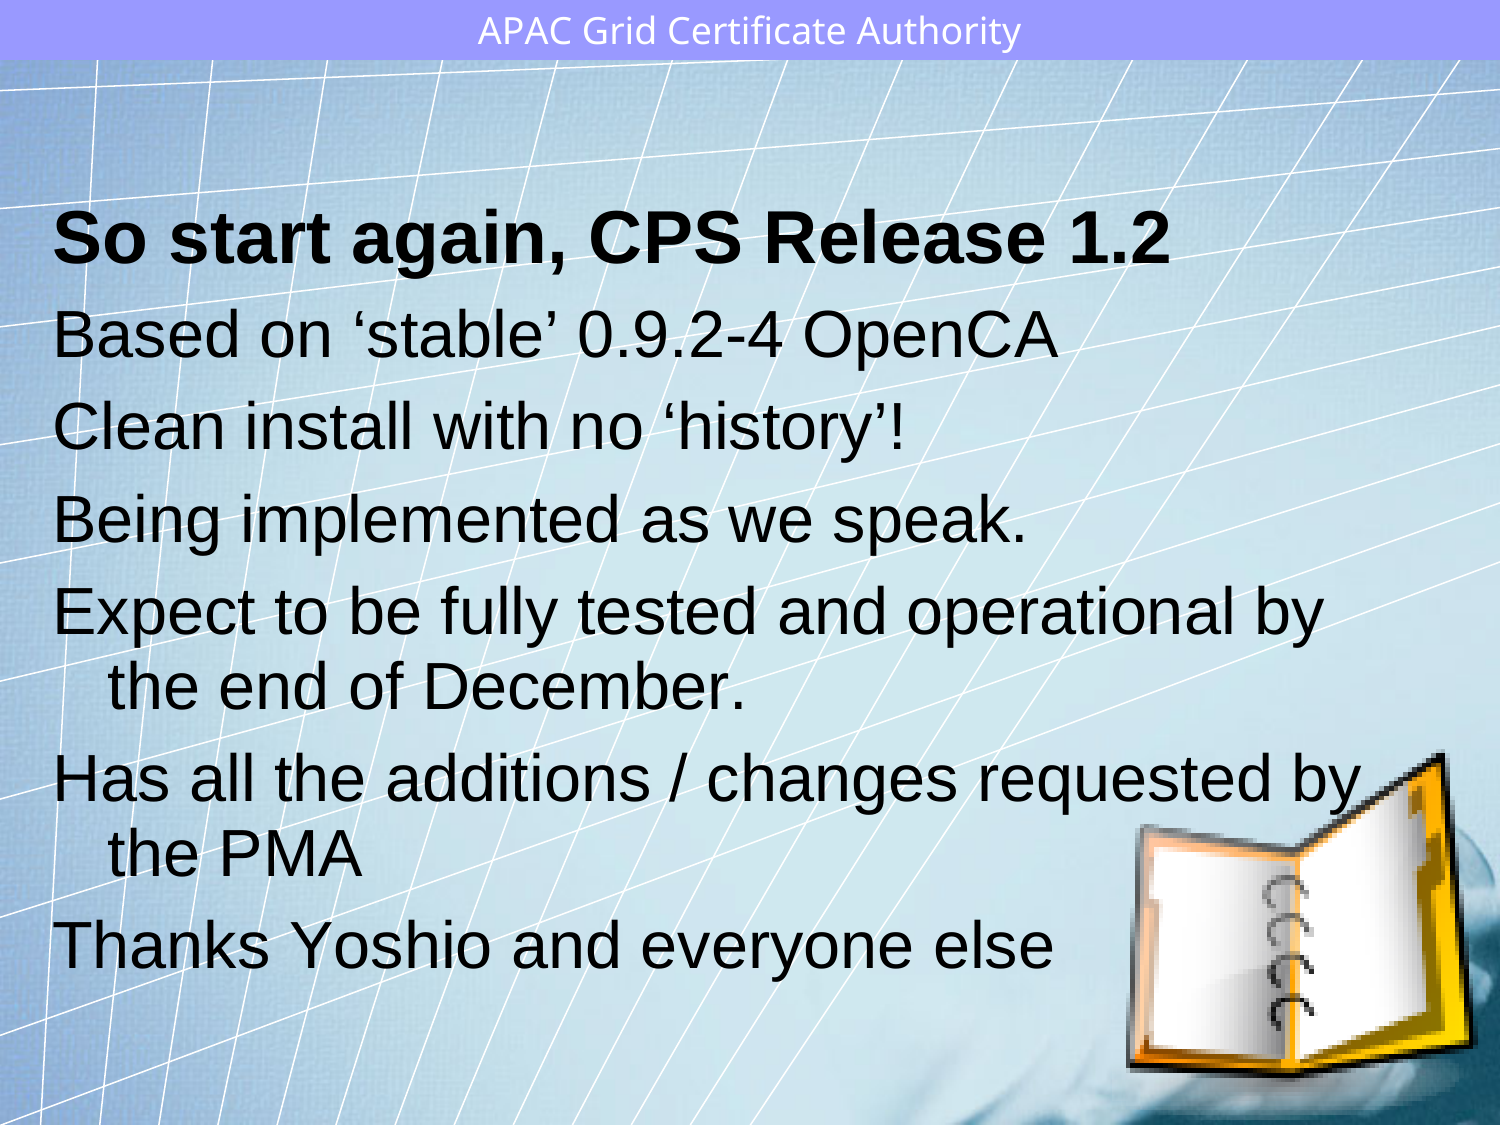

# So start again, CPS Release 1.2
Based on ‘stable’ 0.9.2-4 OpenCA
Clean install with no ‘history’!
Being implemented as we speak.
Expect to be fully tested and operational by the end of December.
Has all the additions / changes requested by the PMA
Thanks Yoshio and everyone else